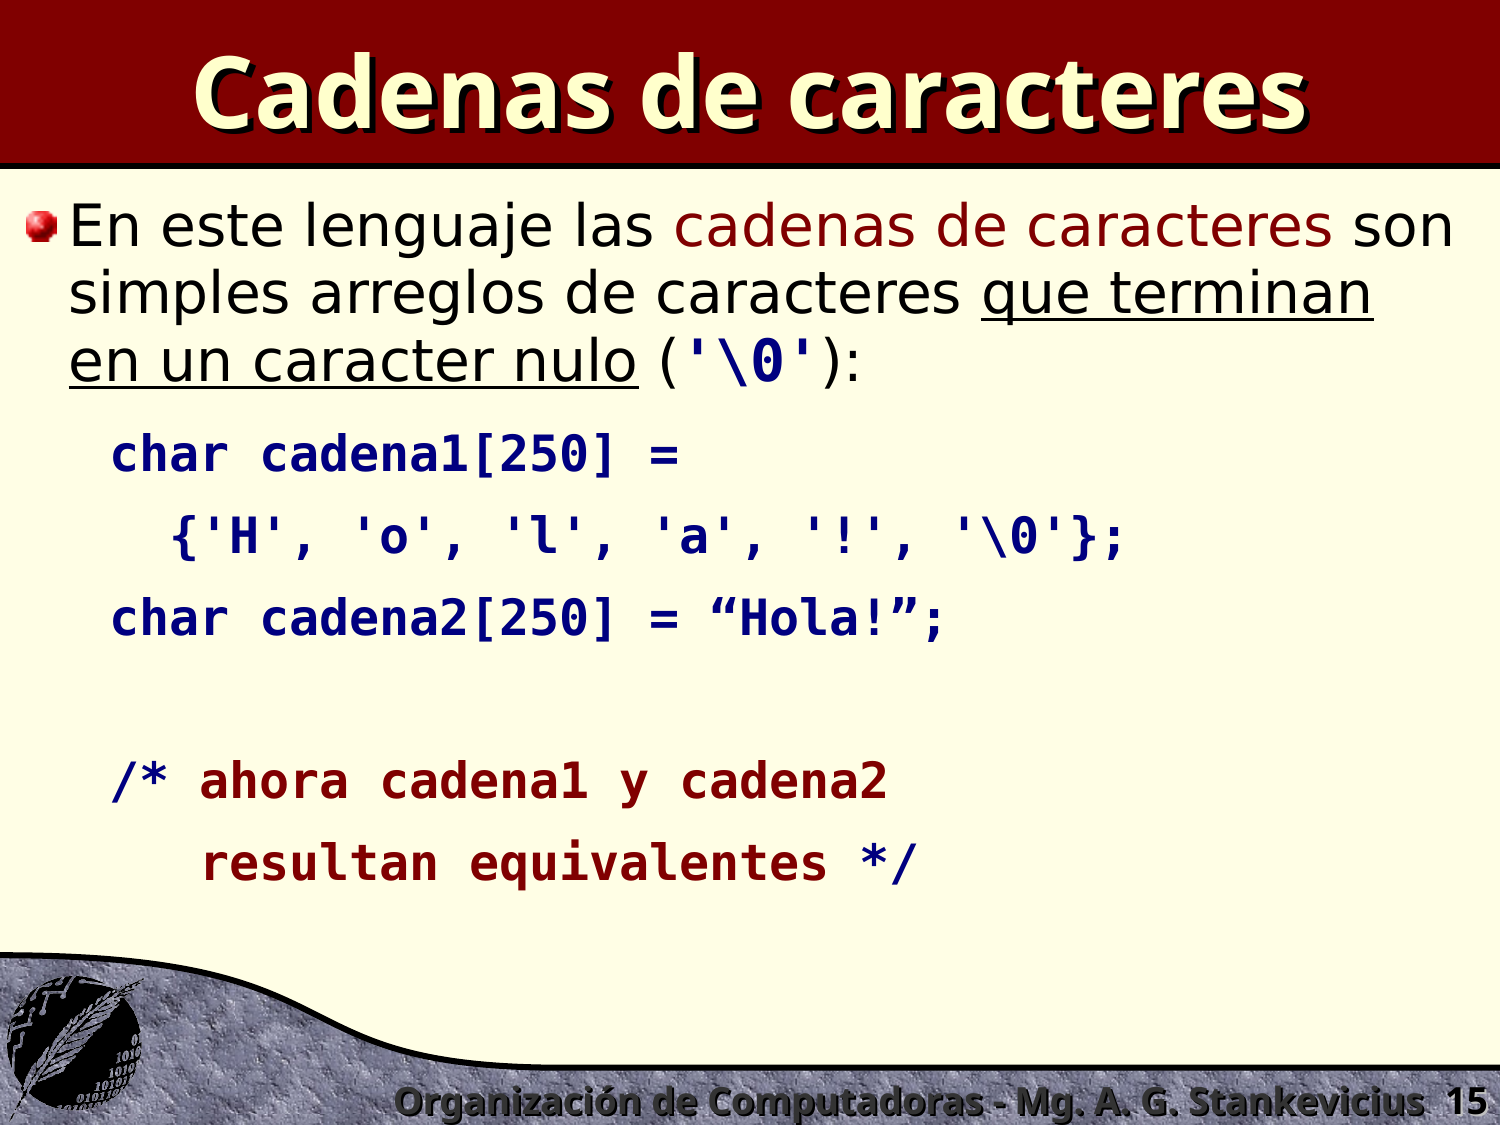

# Cadenas de caracteres
En este lenguaje las cadenas de caracteres son simples arreglos de caracteres que terminan
en un caracter nulo ('\0'):
char cadena1[250] =
 {'H', 'o', 'l', 'a', '!', '\0'};
char cadena2[250] = “Hola!”;
/* ahora cadena1 y cadena2
 resultan equivalentes */
15